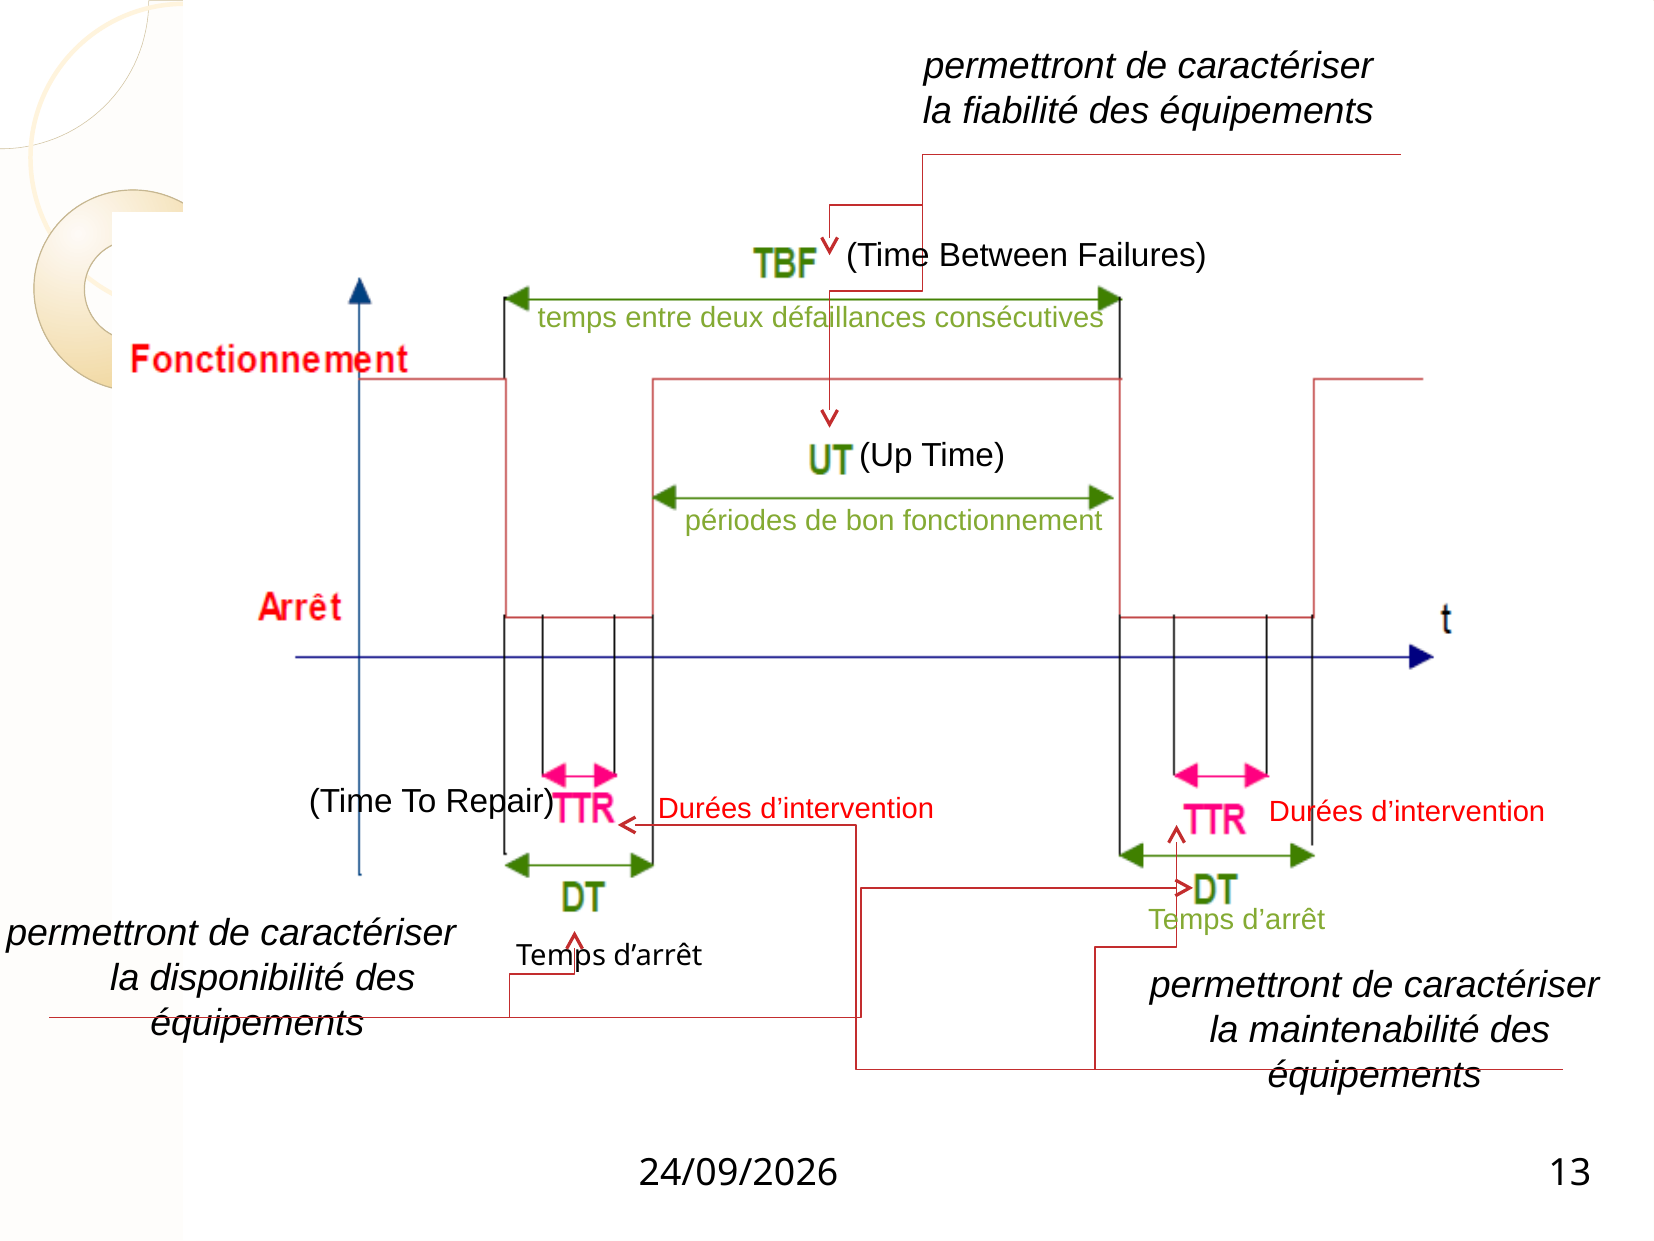

permettront de caractériser
 la fiabilité des équipements
permettront de caractériser la disponibilité des équipements
Durées d’intervention
Durées d’intervention
Temps d’arrêt
permettront de caractériser
 la maintenabilité des équipements
temps entre deux défaillances consécutives
périodes de bon fonctionnement
(Time Between Failures)
(Up Time)
(Time To Repair)
temps entre deux défaillances consécutives
périodes de bon fonctionnement
Temps d’arrêt